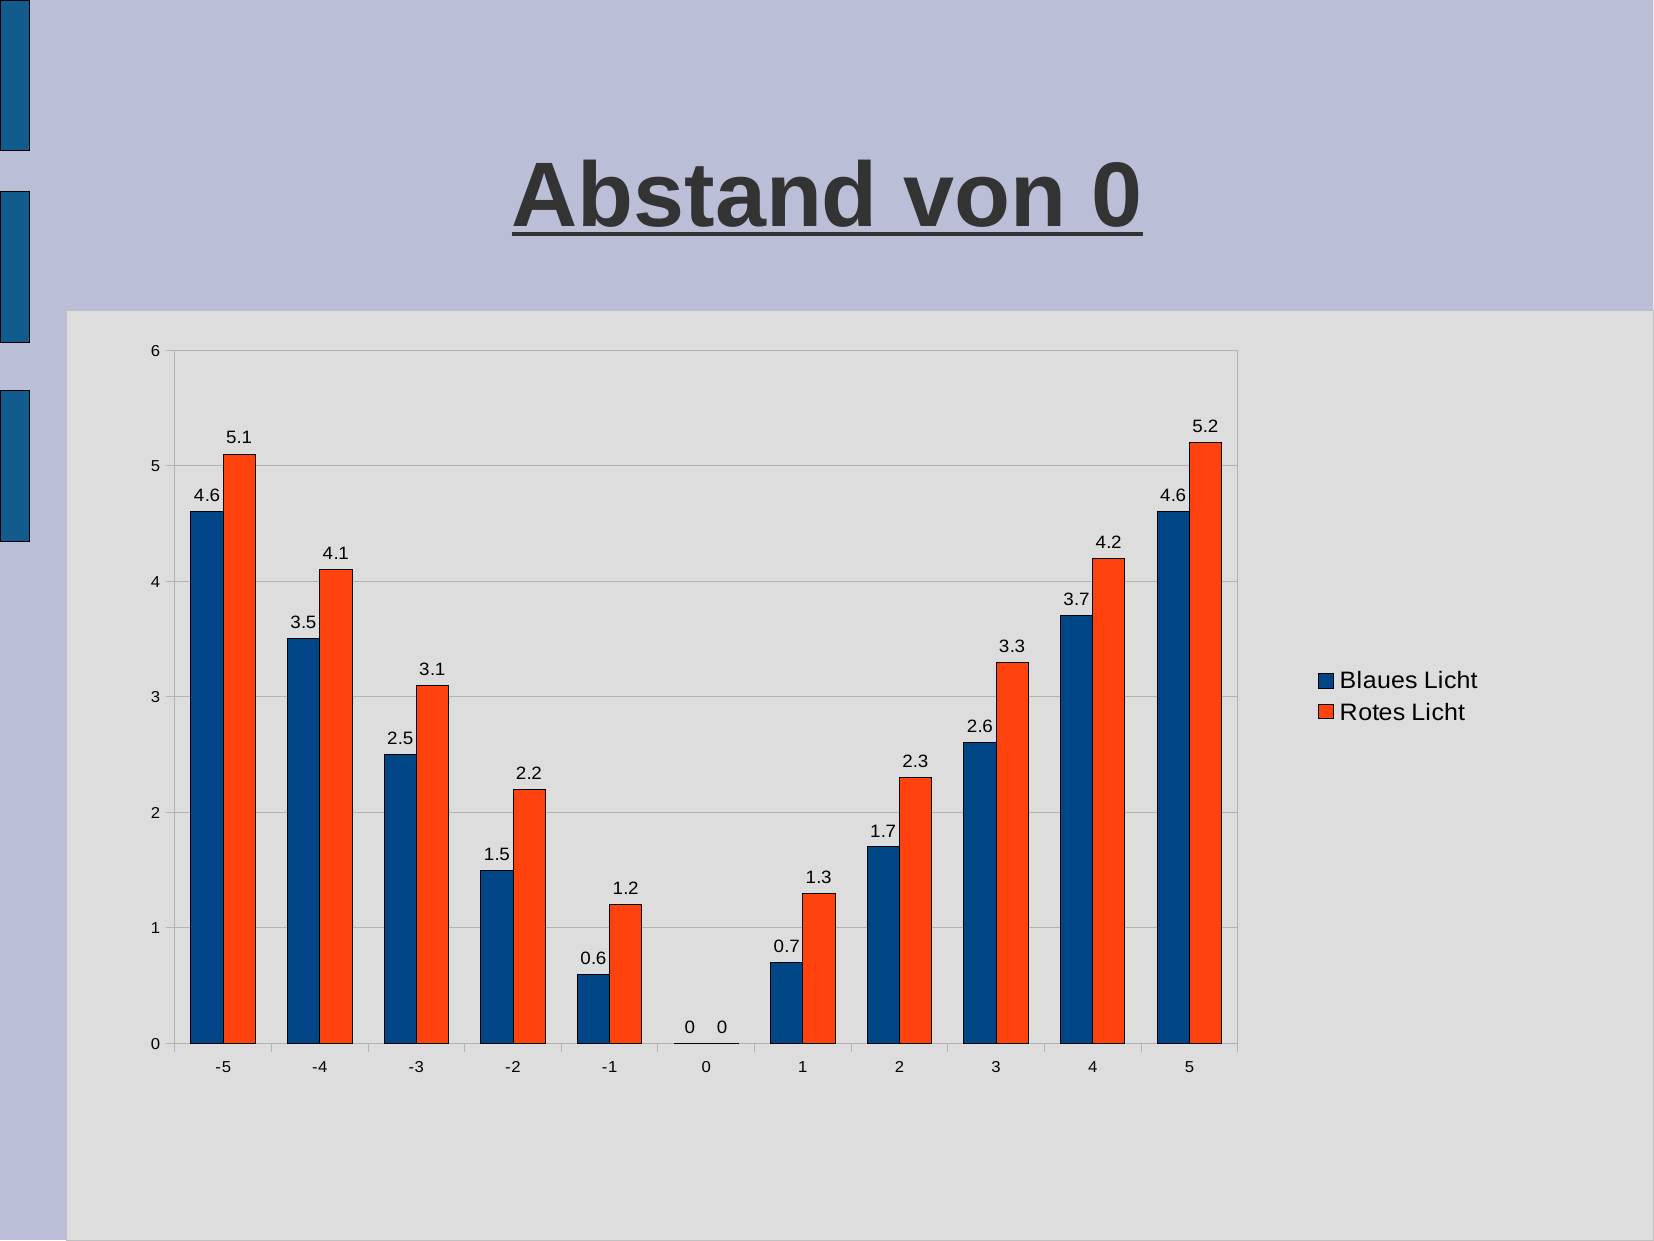

# Abstand von 0
### Chart
| Category | Blaues Licht | Rotes Licht |
|---|---|---|
| -5 | 4.6 | 5.1 |
| -4 | 3.5 | 4.1 |
| -3 | 2.5 | 3.1 |
| -2 | 1.5 | 2.2 |
| -1 | 0.6 | 1.2 |
| 0 | 0.0 | 0.0 |
| 1 | 0.7 | 1.3 |
| 2 | 1.7 | 2.3 |
| 3 | 2.6 | 3.3 |
| 4 | 3.7 | 4.2 |
| 5 | 4.6 | 5.2 |